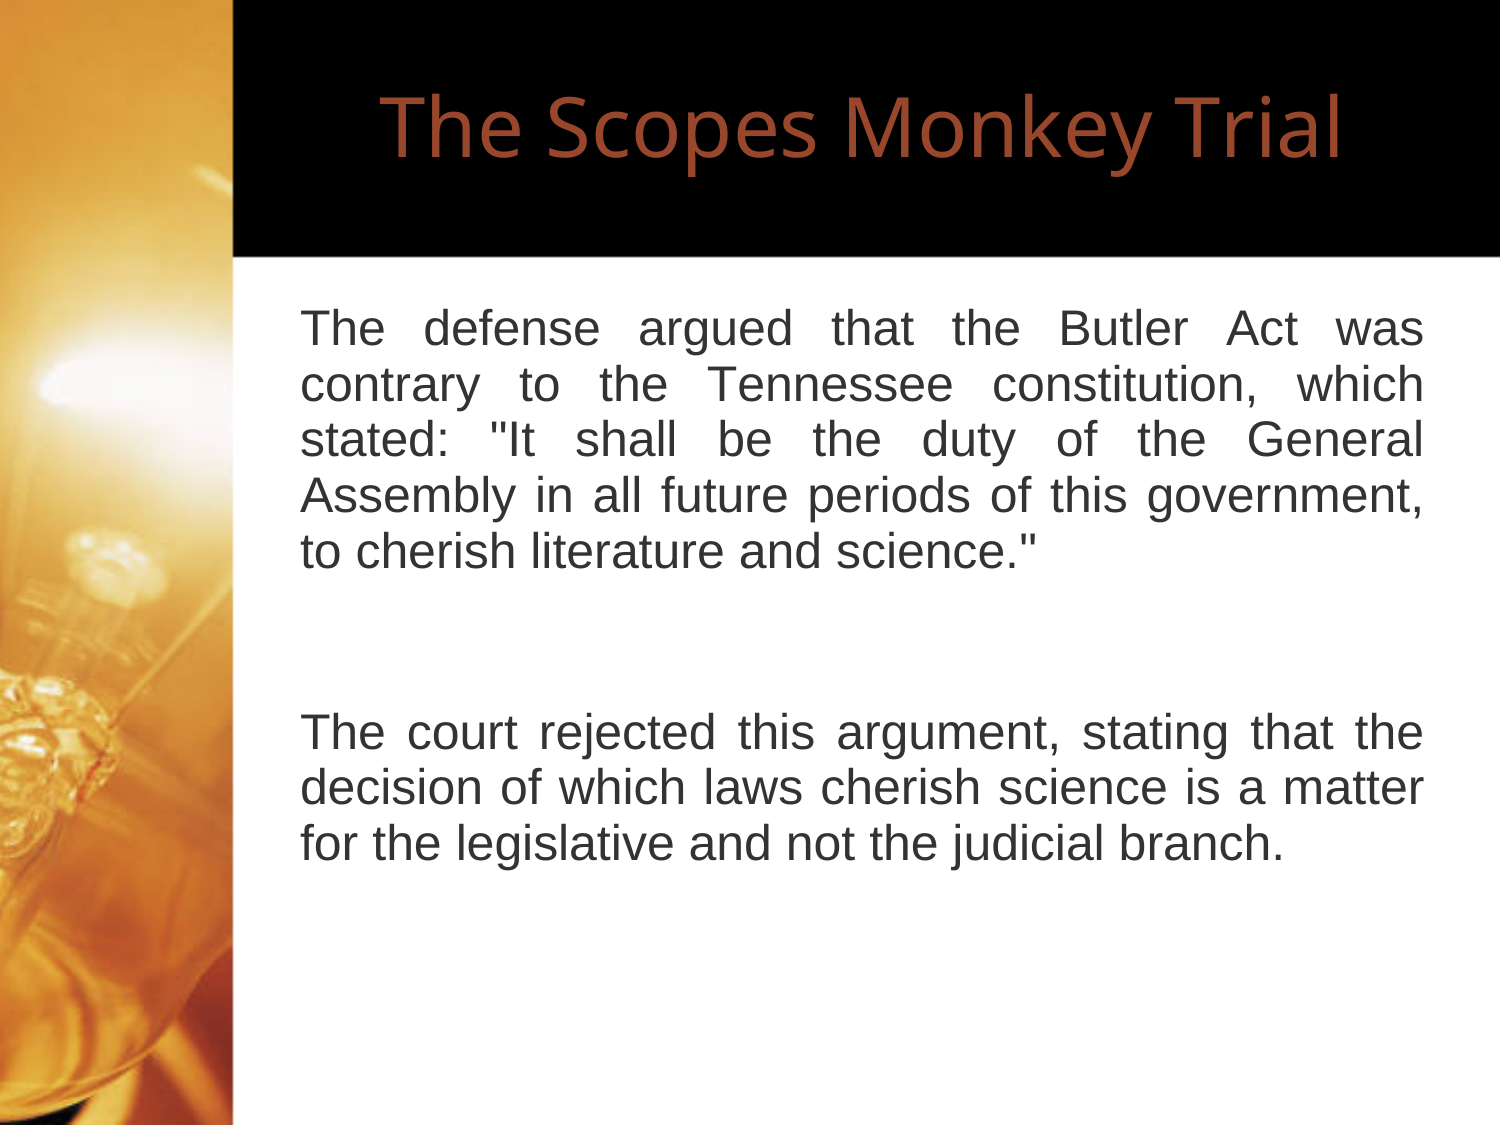

# The Scopes Monkey Trial
The defense argued that the Butler Act was contrary to the Tennessee constitution, which stated: "It shall be the duty of the General Assembly in all future periods of this government, to cherish literature and science."
The court rejected this argument, stating that the decision of which laws cherish science is a matter for the legislative and not the judicial branch.